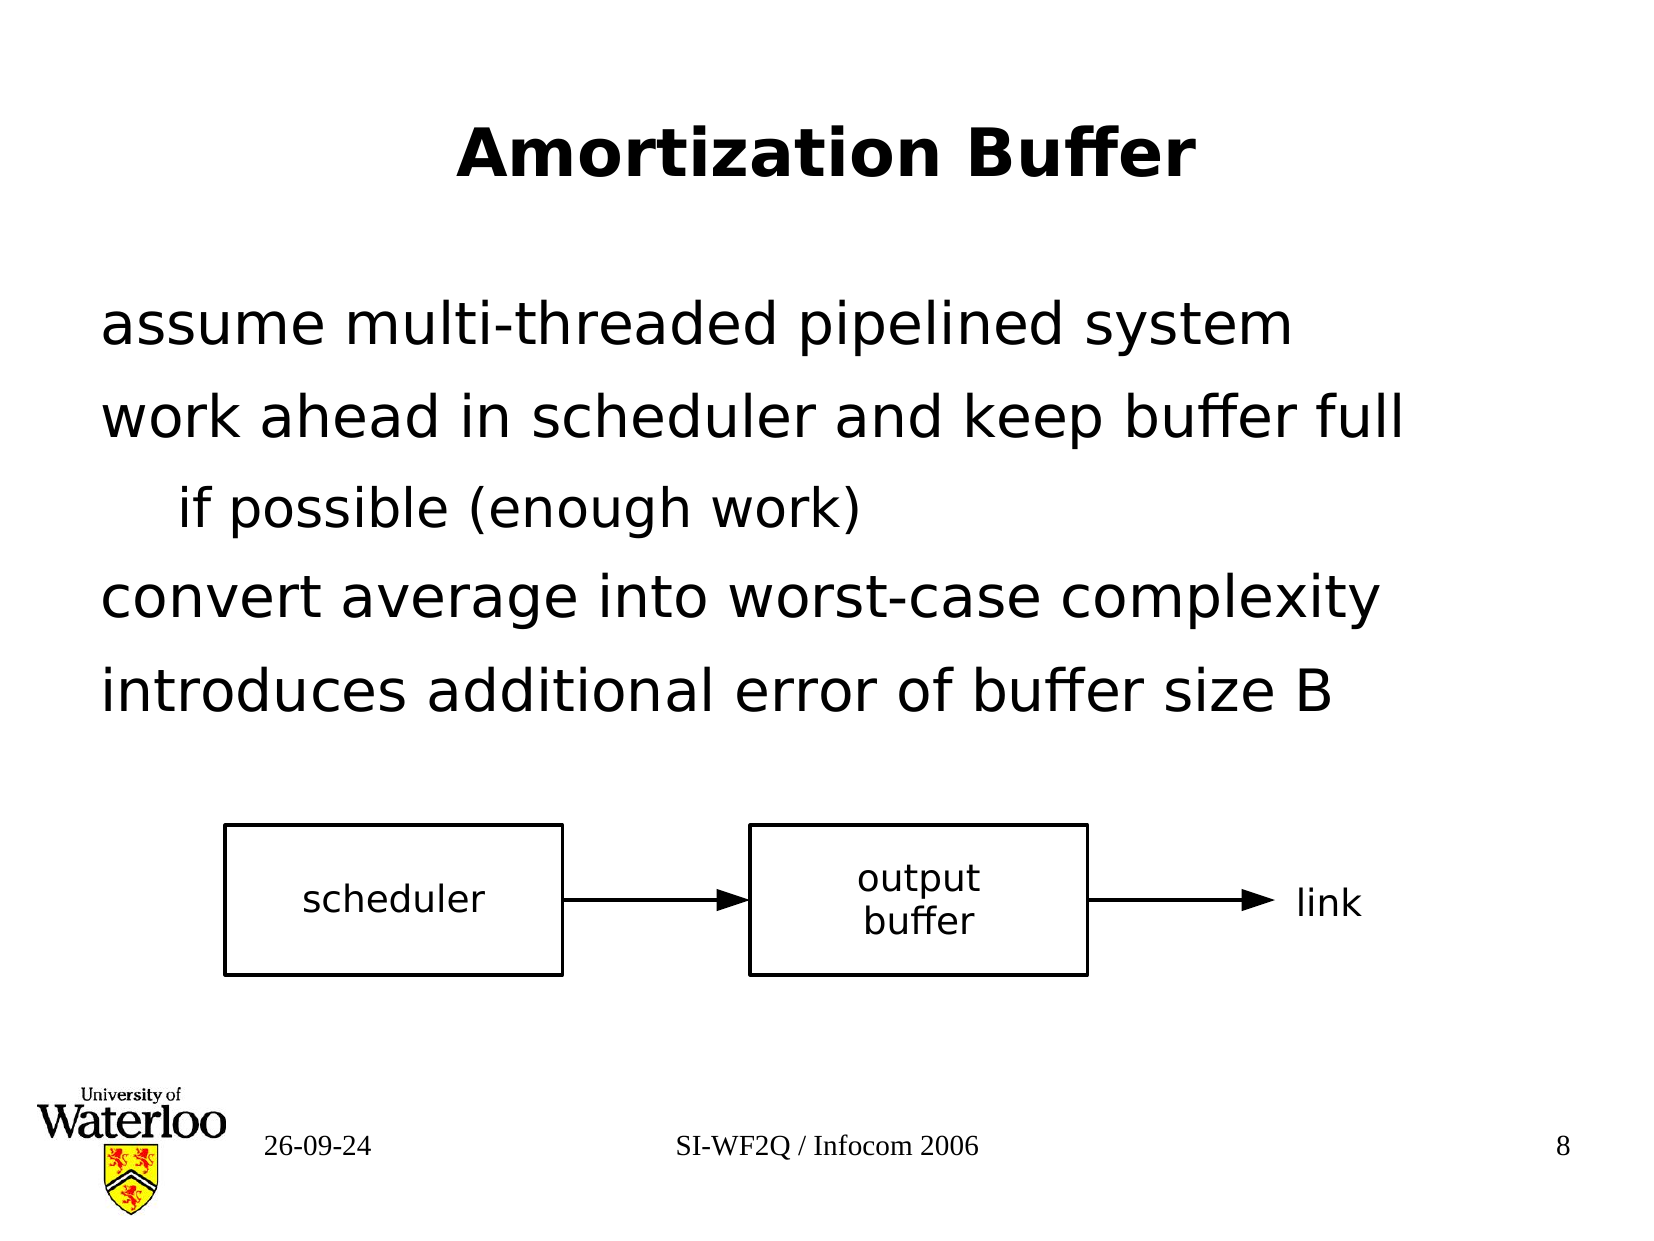

# Amortization Buffer
assume multi-threaded pipelined system
work ahead in scheduler and keep buffer full
if possible (enough work)
convert average into worst-case complexity
introduces additional error of buffer size B
scheduler
output
buffer
link
SI-WF2Q / Infocom 2006
8